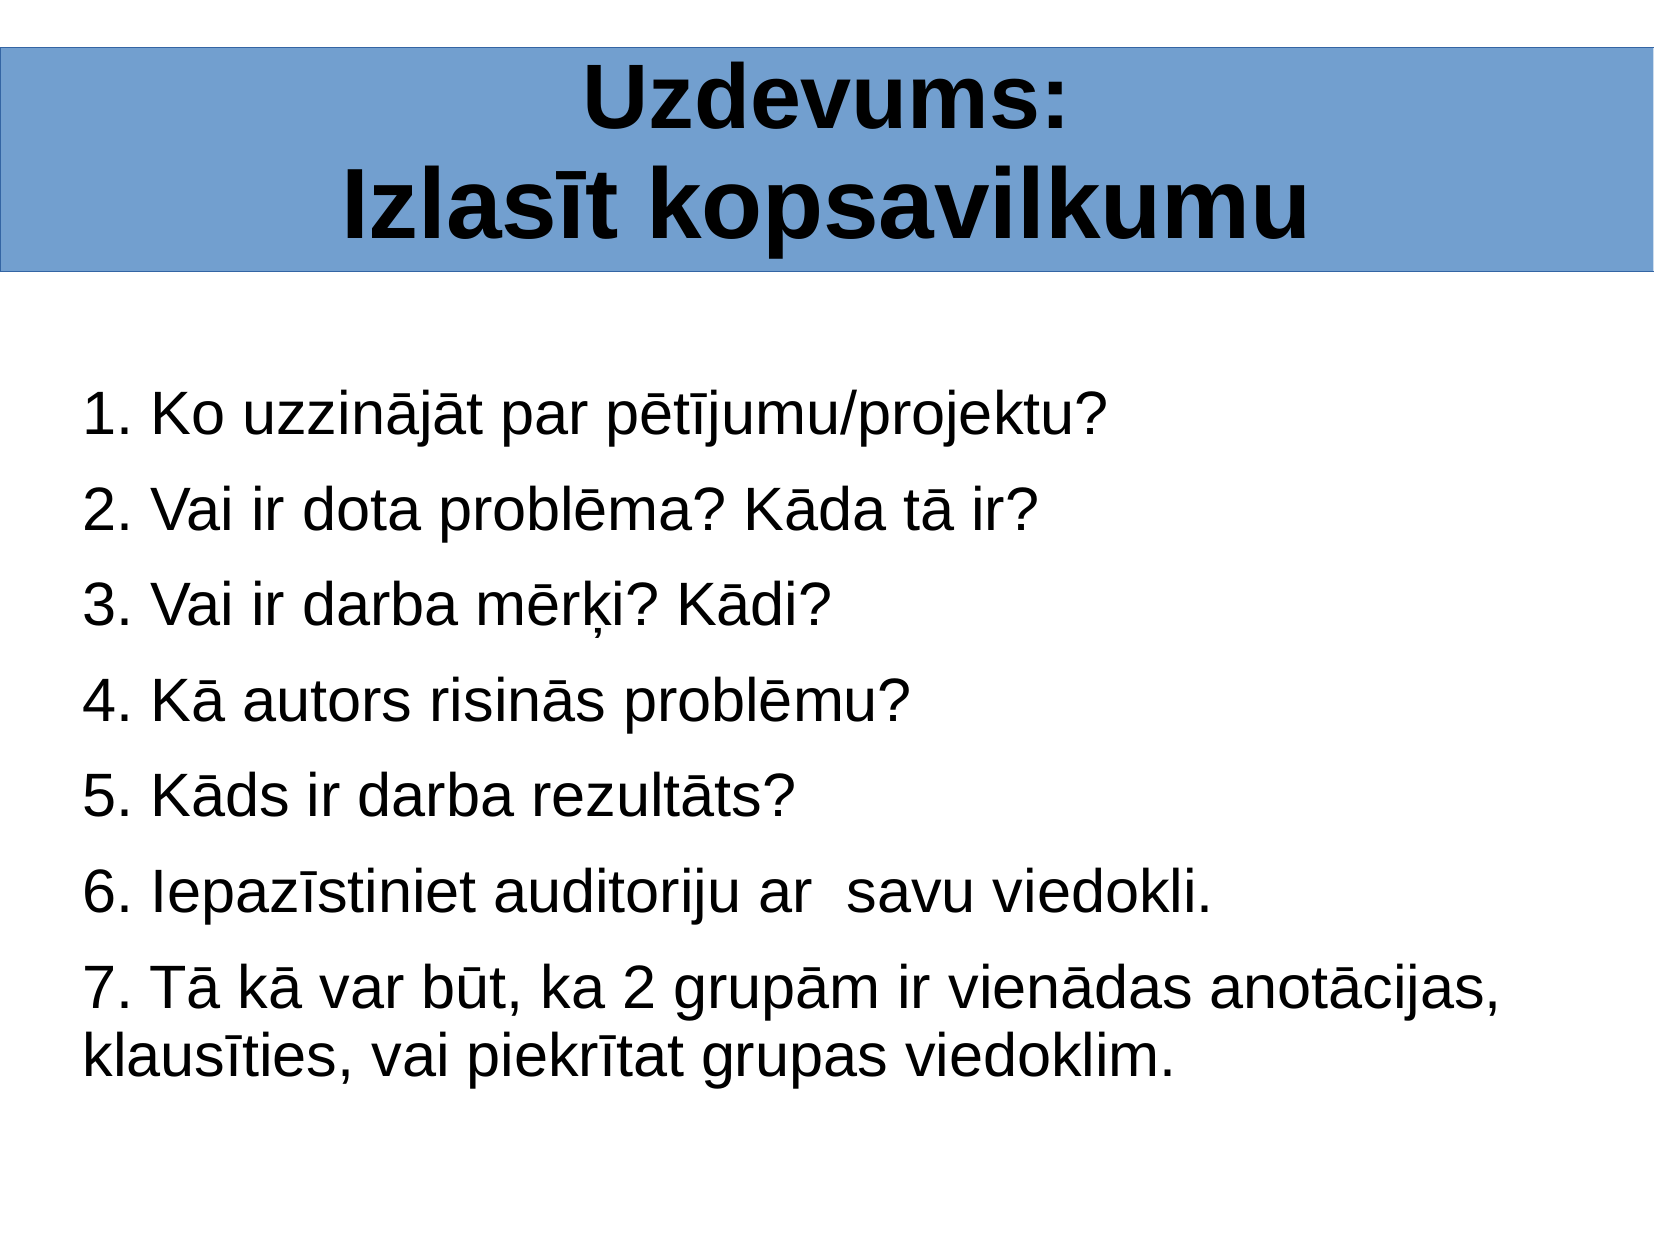

# Uzdevums: Izlasīt kopsavilkumu
1. Ko uzzinājāt par pētījumu/projektu?
2. Vai ir dota problēma? Kāda tā ir?
3. Vai ir darba mērķi? Kādi?
4. Kā autors risinās problēmu?
5. Kāds ir darba rezultāts?
6. Iepazīstiniet auditoriju ar savu viedokli.
7. Tā kā var būt, ka 2 grupām ir vienādas anotācijas, klausīties, vai piekrītat grupas viedoklim.